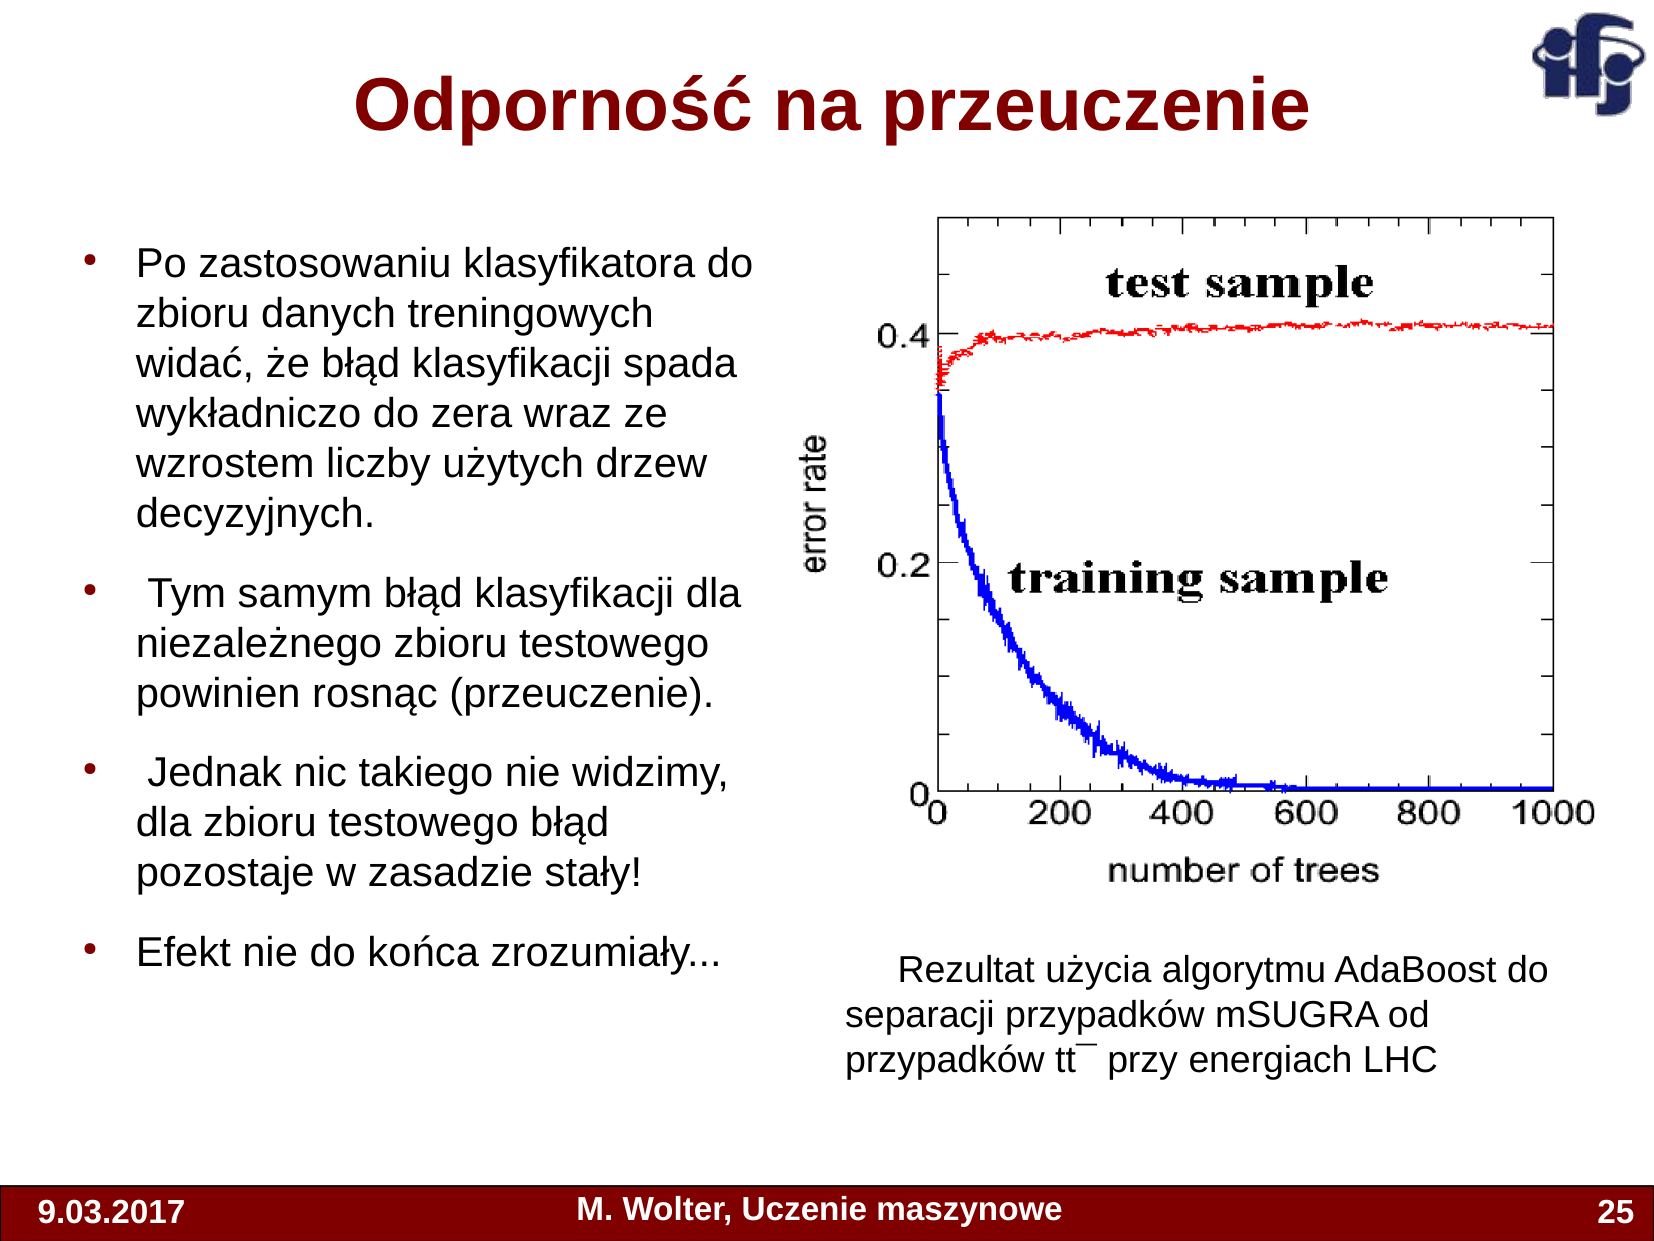

# Odporność na przeuczenie
Po zastosowaniu klasyfikatora do zbioru danych treningowych widać, że błąd klasyfikacji spada wykładniczo do zera wraz ze wzrostem liczby użytych drzew decyzyjnych.
 Tym samym błąd klasyfikacji dla niezależnego zbioru testowego powinien rosnąc (przeuczenie).
 Jednak nic takiego nie widzimy, dla zbioru testowego błąd pozostaje w zasadzie stały!
Efekt nie do końca zrozumiały...
 Rezultat użycia algorytmu AdaBoost do separacji przypadków mSUGRA od przypadków tt¯ przy energiach LHC
9.03.2017
Machine Learning, M. Wolter